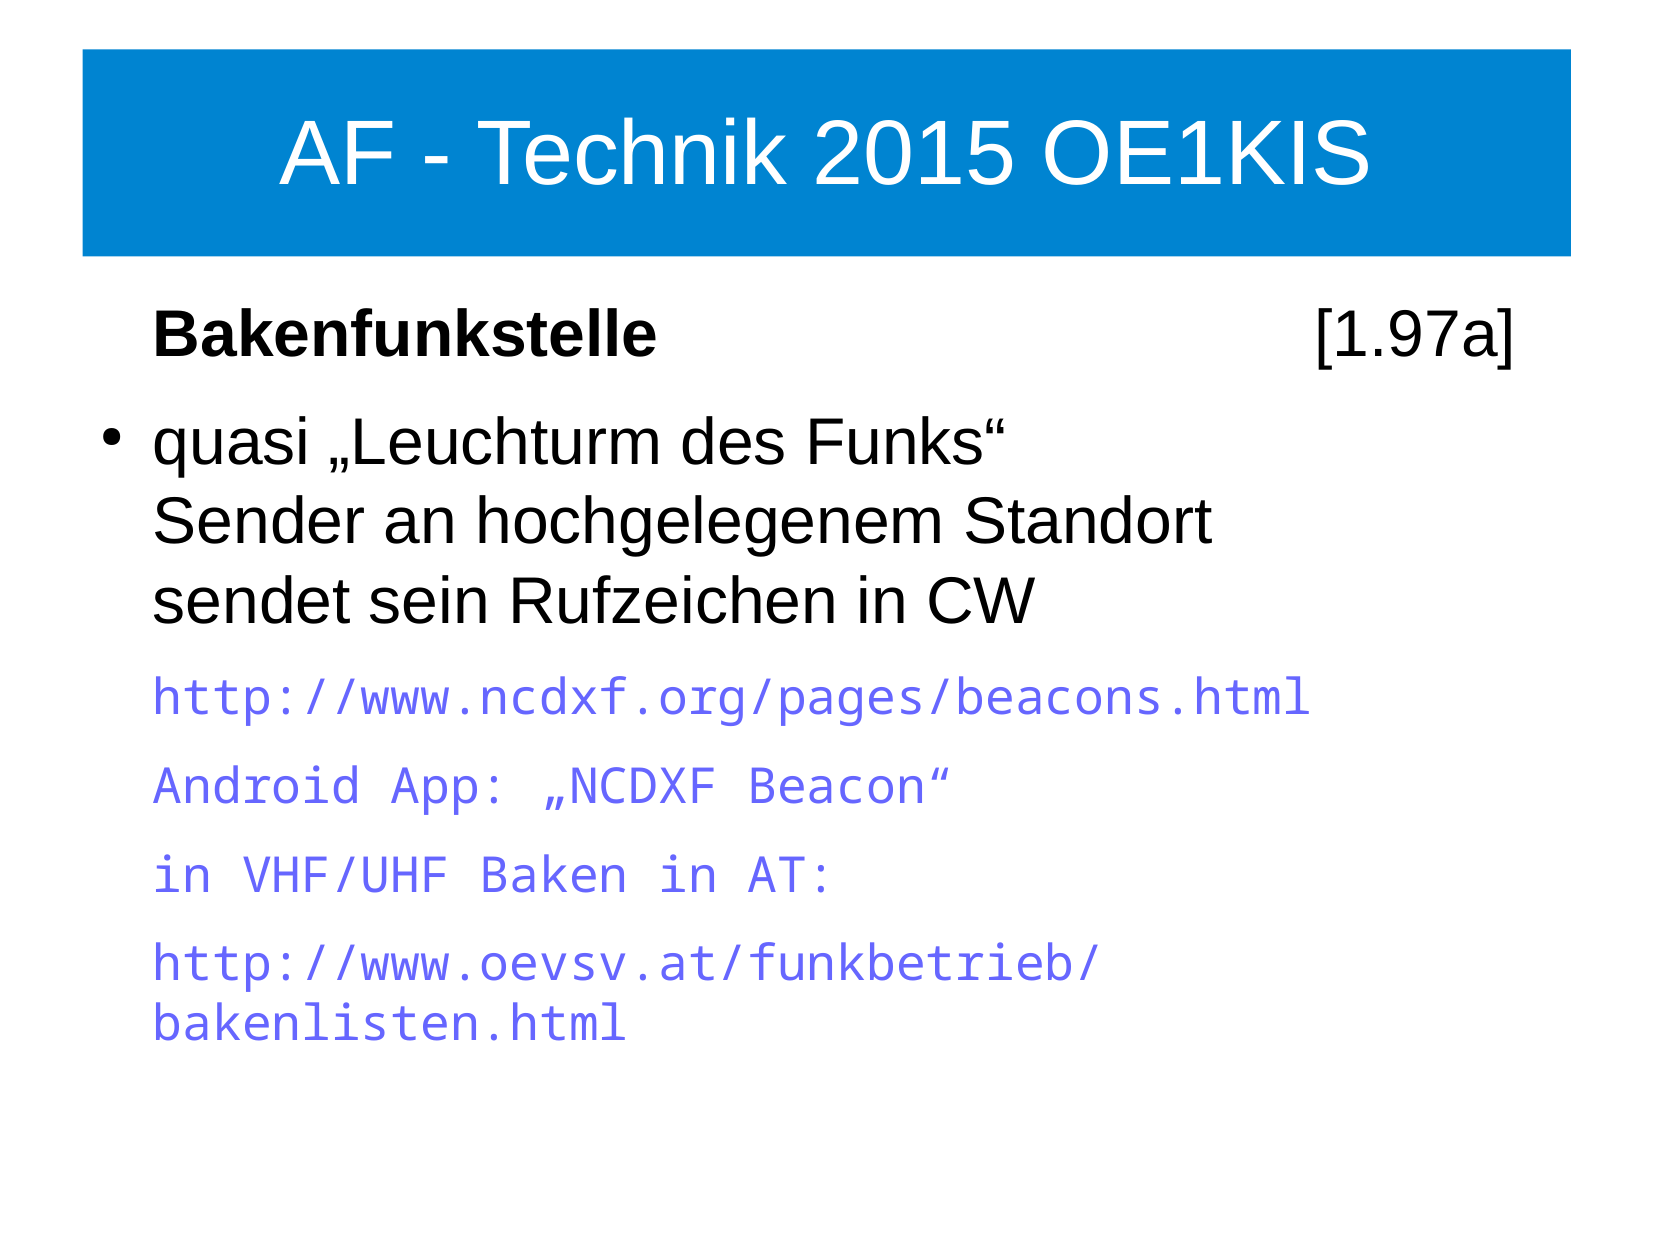

# AF - Technik 2015 OE1KIS
Bakenfunkstelle [1.97a]
quasi „Leuchturm des Funks“
Sender an hochgelegenem Standort
sendet sein Rufzeichen in CW
http://www.ncdxf.org/pages/beacons.html
Android App: „NCDXF Beacon“
in VHF/UHF Baken in AT:
http://www.oevsv.at/funkbetrieb/bakenlisten.html